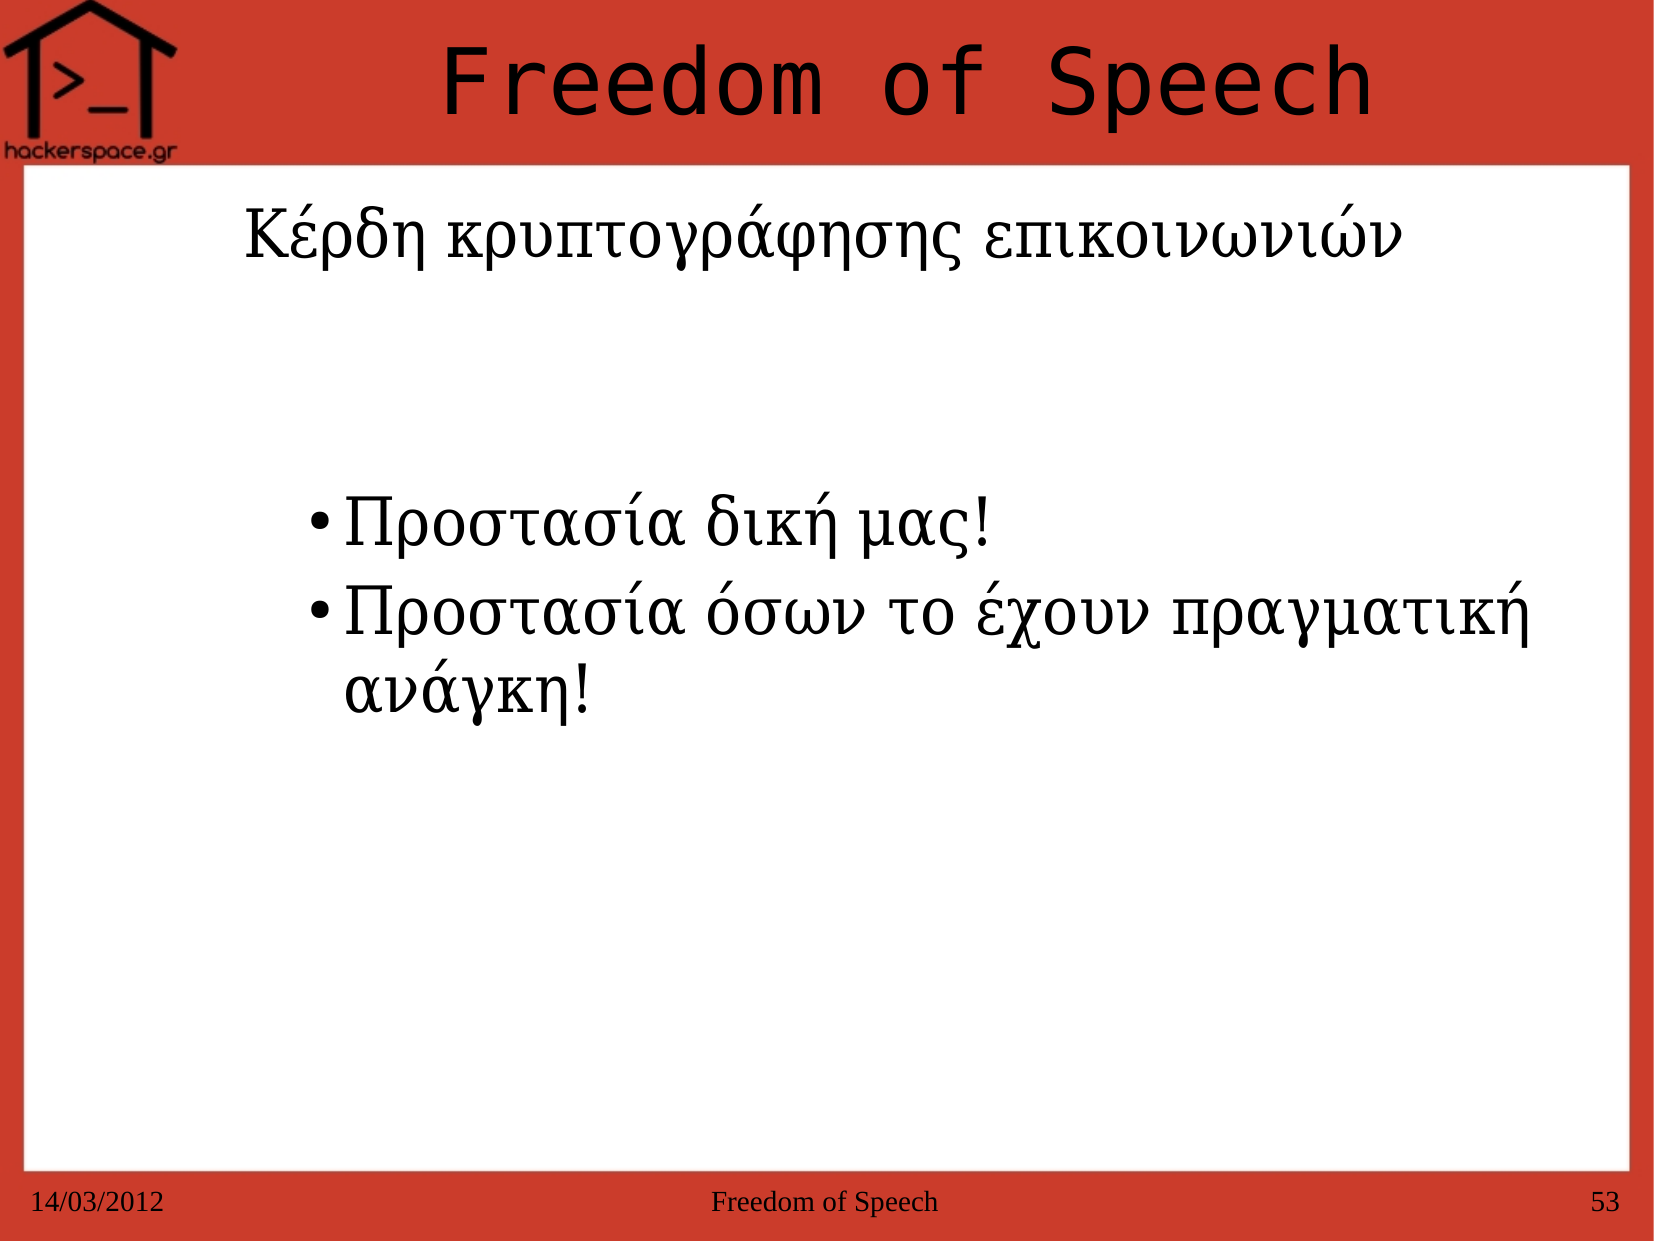

# Freedom of Speech
Κέρδη κρυπτογράφησης επικοινωνιών
Προστασία δική μας!
Προστασία όσων το έχουν πραγματική ανάγκη!
14/03/2012
Freedom of Speech
53